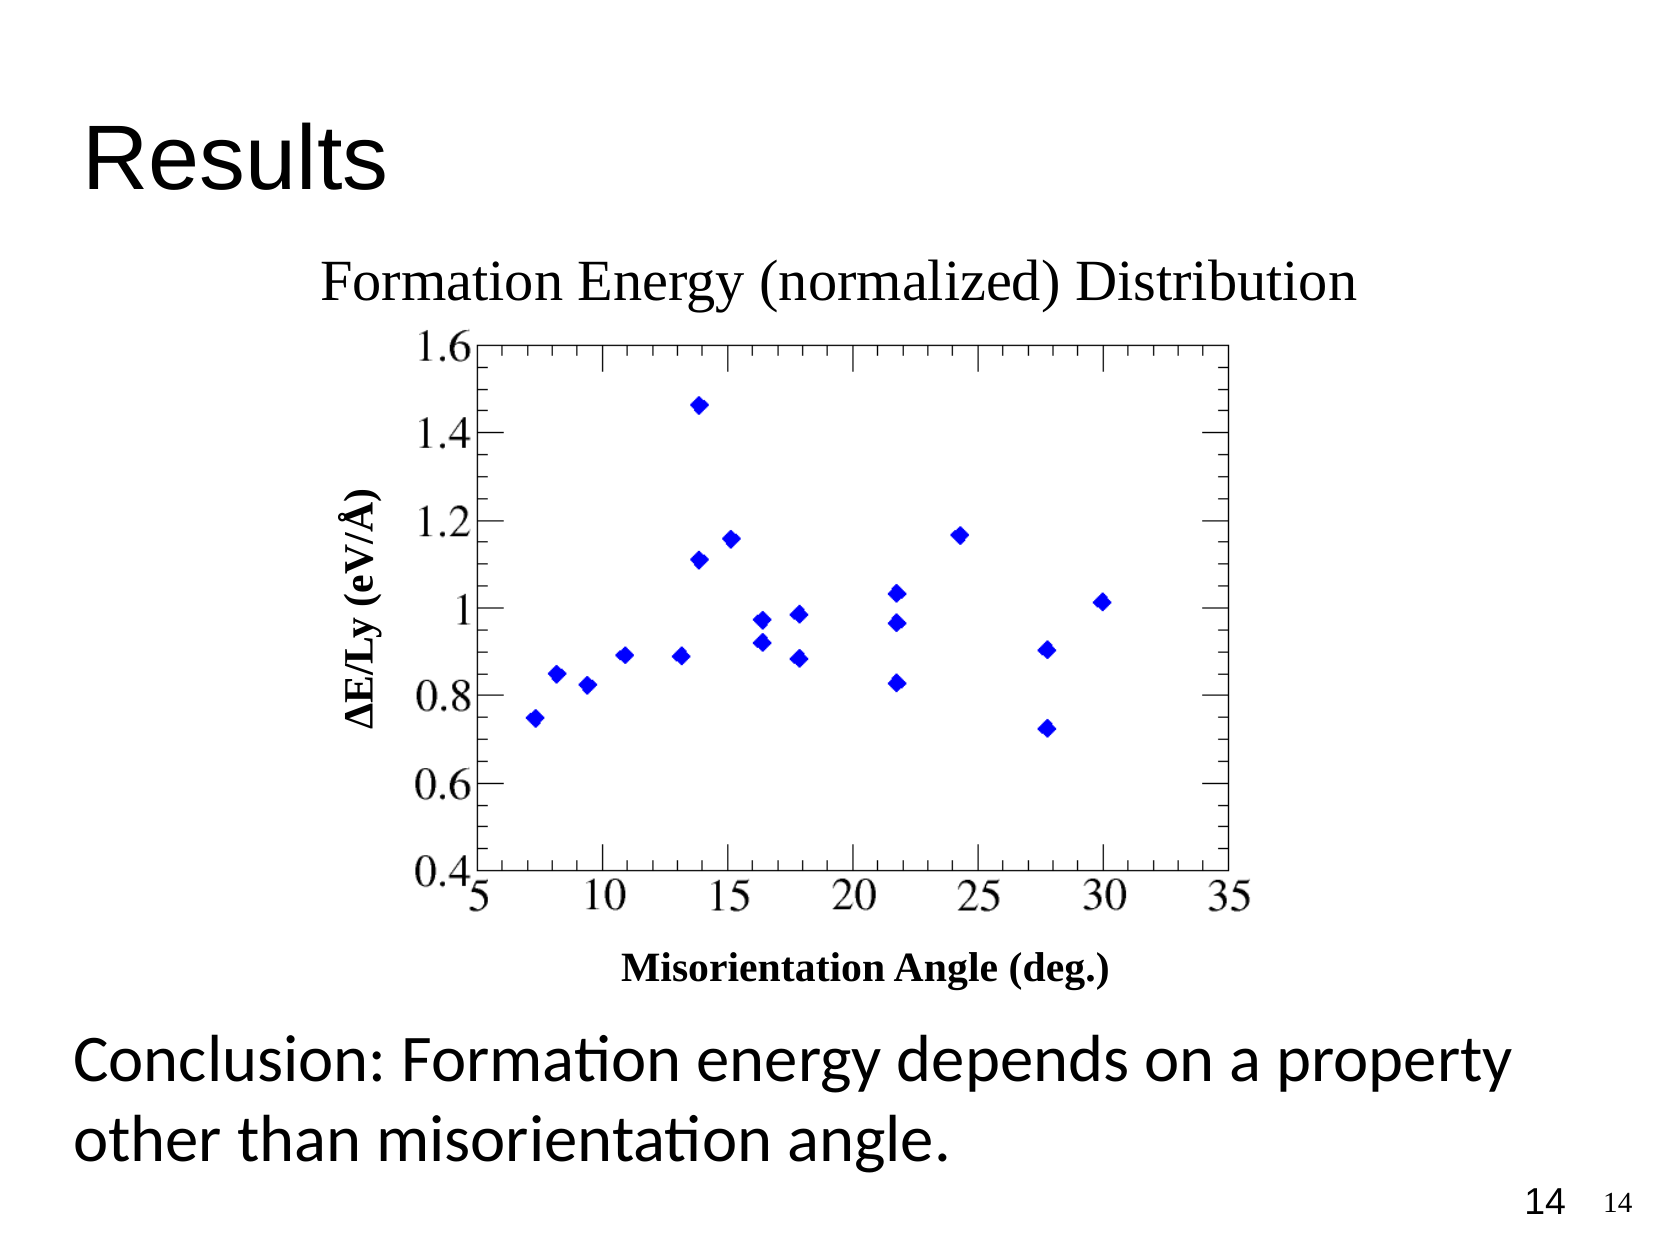

# Results
Formation Energy (normalized) Distribution
ΔE/Ly (eV/Å)
Misorientation Angle (deg.)
Conclusion: Formation energy depends on a property other than misorientation angle.